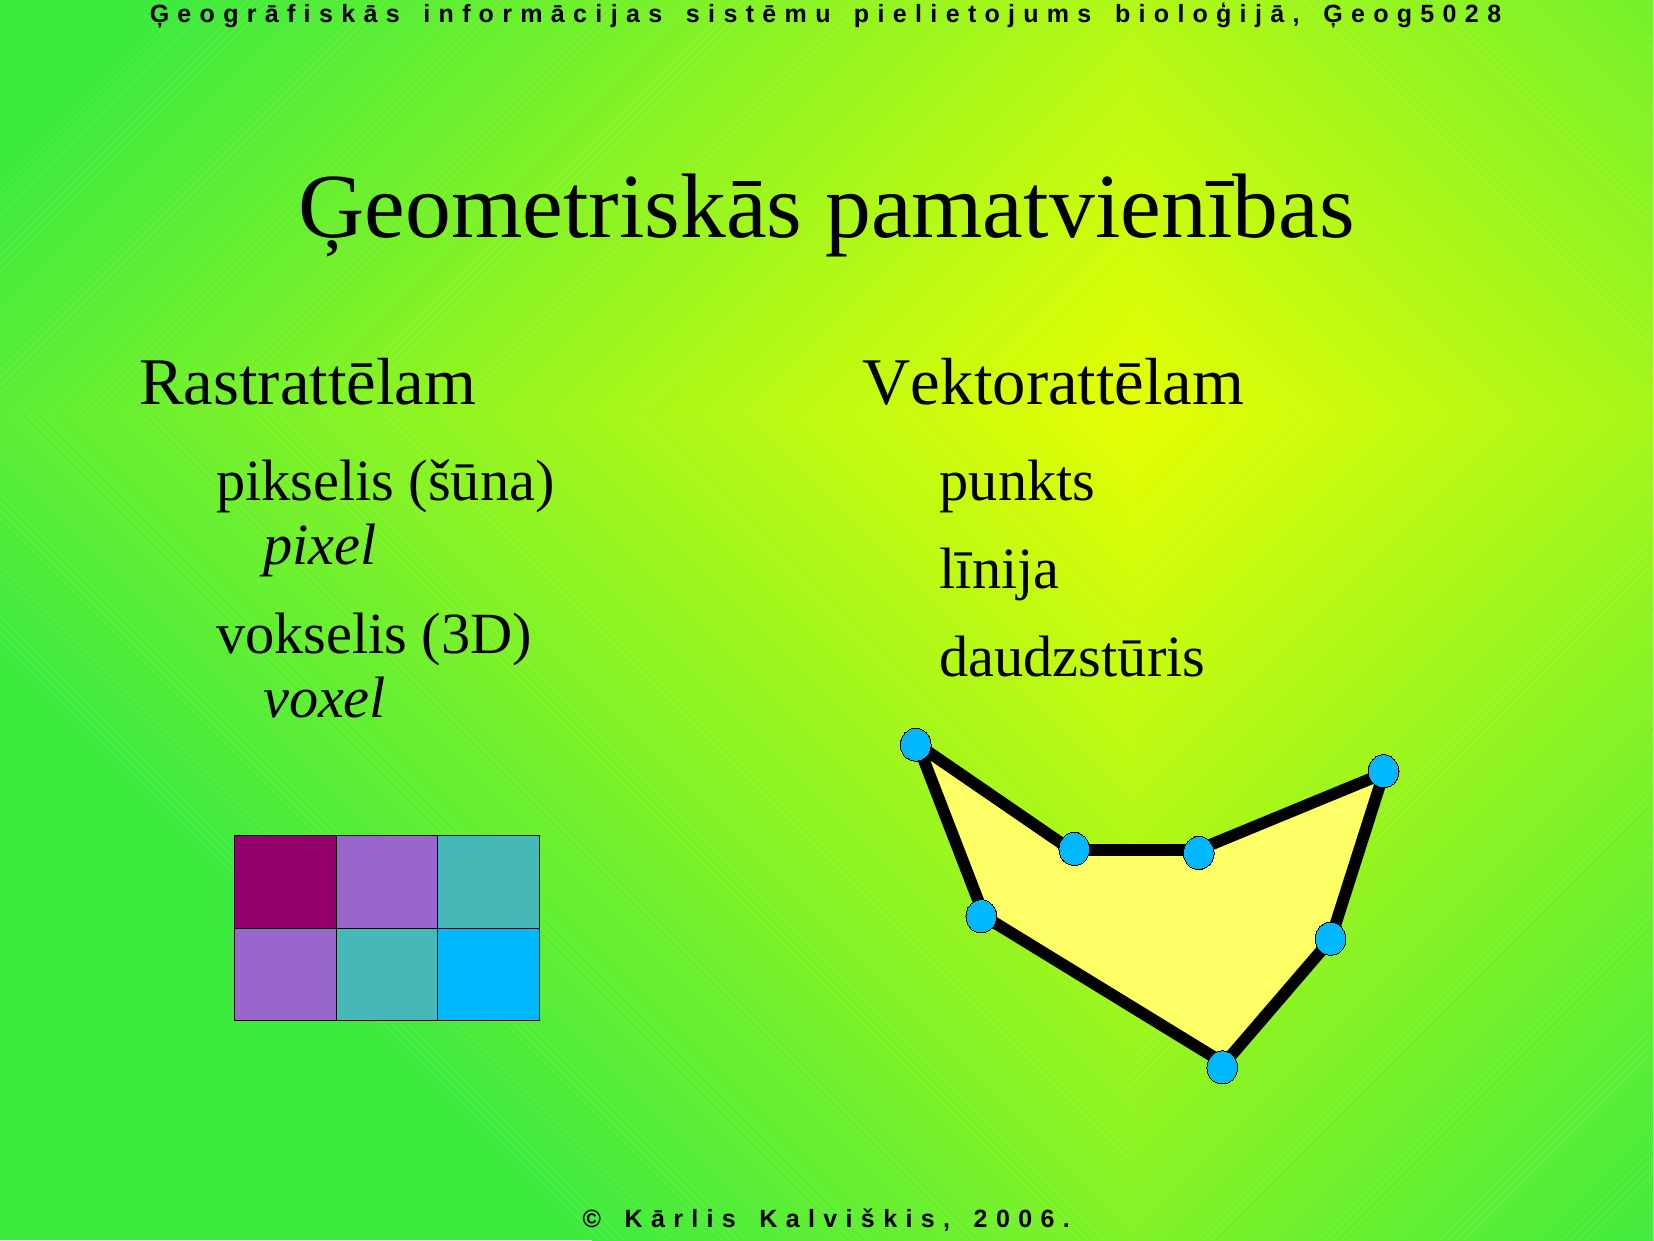

# Ģeometriskās pamatvienības
Rastrattēlam
pikselis (šūna)
pixel
vokselis (3D)
voxel
Vektorattēlam
punkts
līnija
daudzstūris